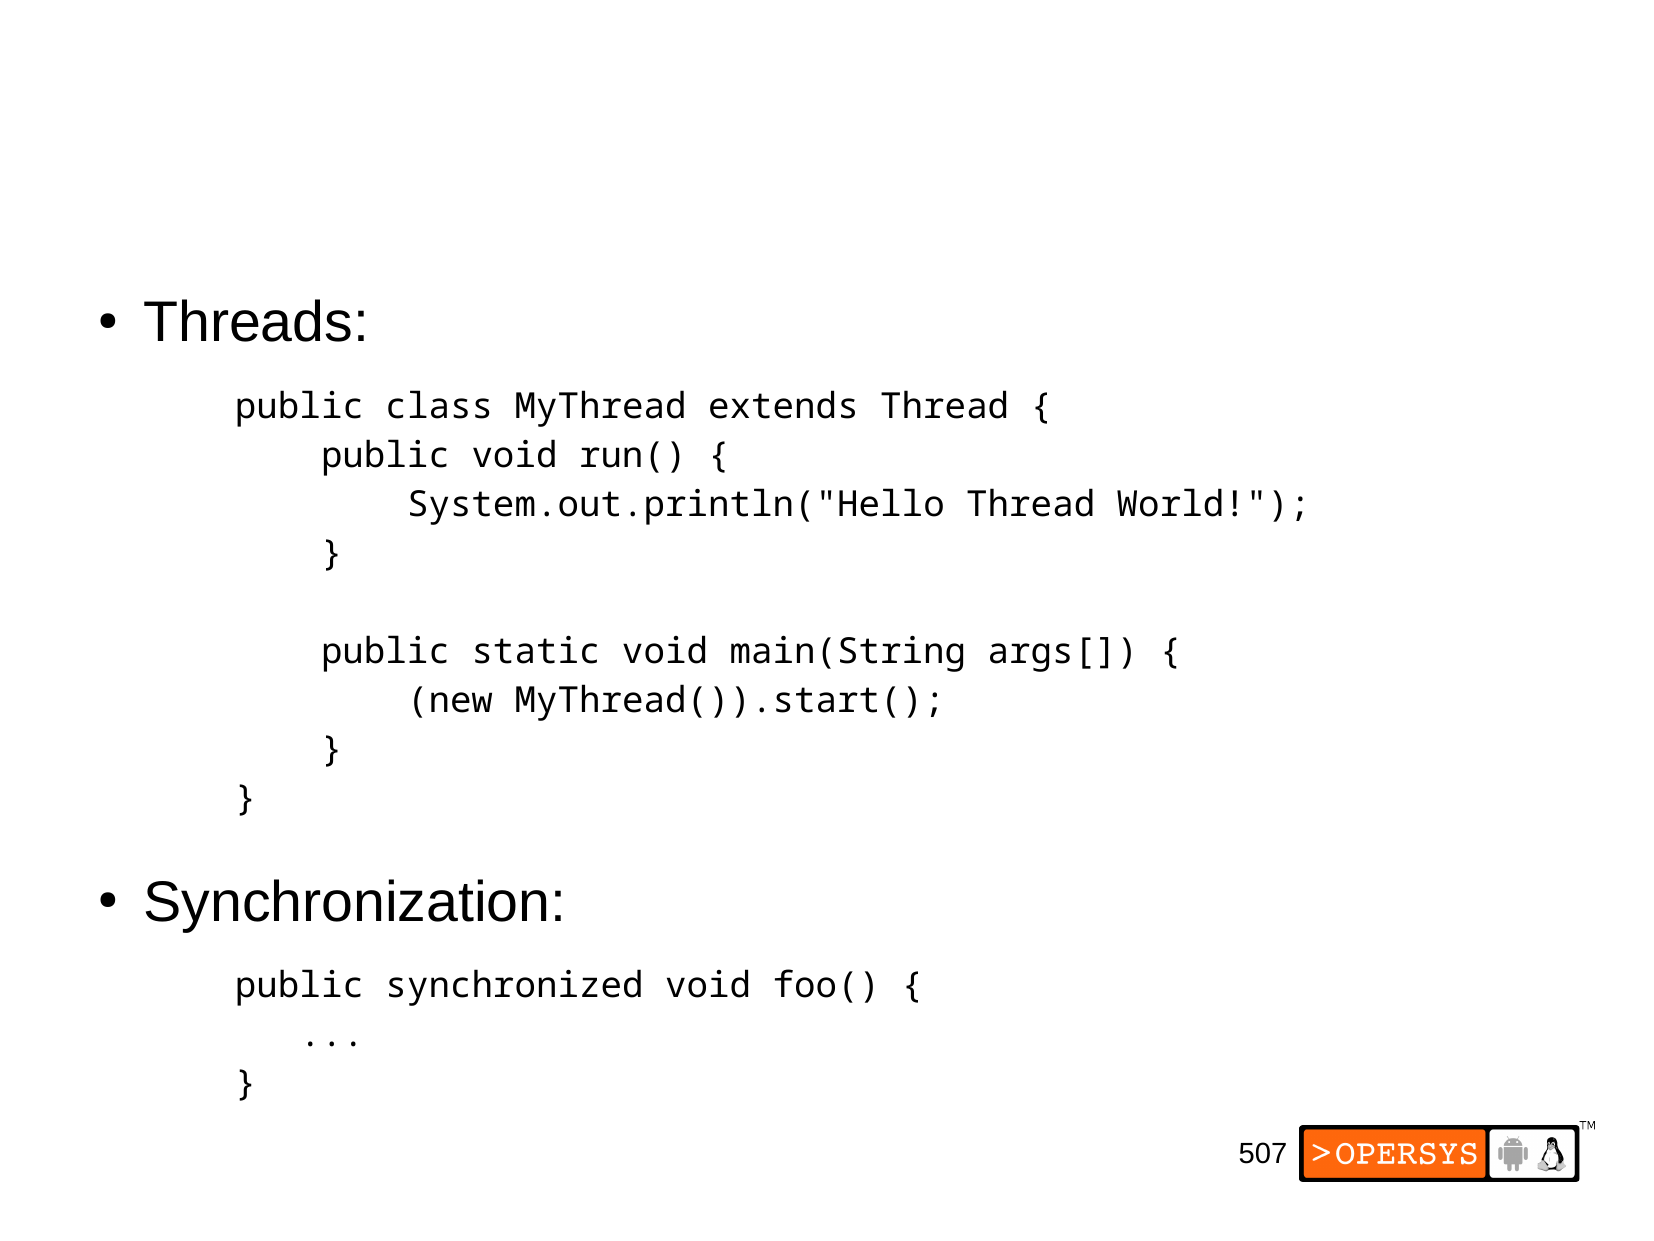

# Threads:
public class MyThread extends Thread {
 public void run() {
 System.out.println("Hello Thread World!");
 }
 public static void main(String args[]) {
 (new MyThread()).start();
 }
}
Synchronization:
public synchronized void foo() {
 ...
}